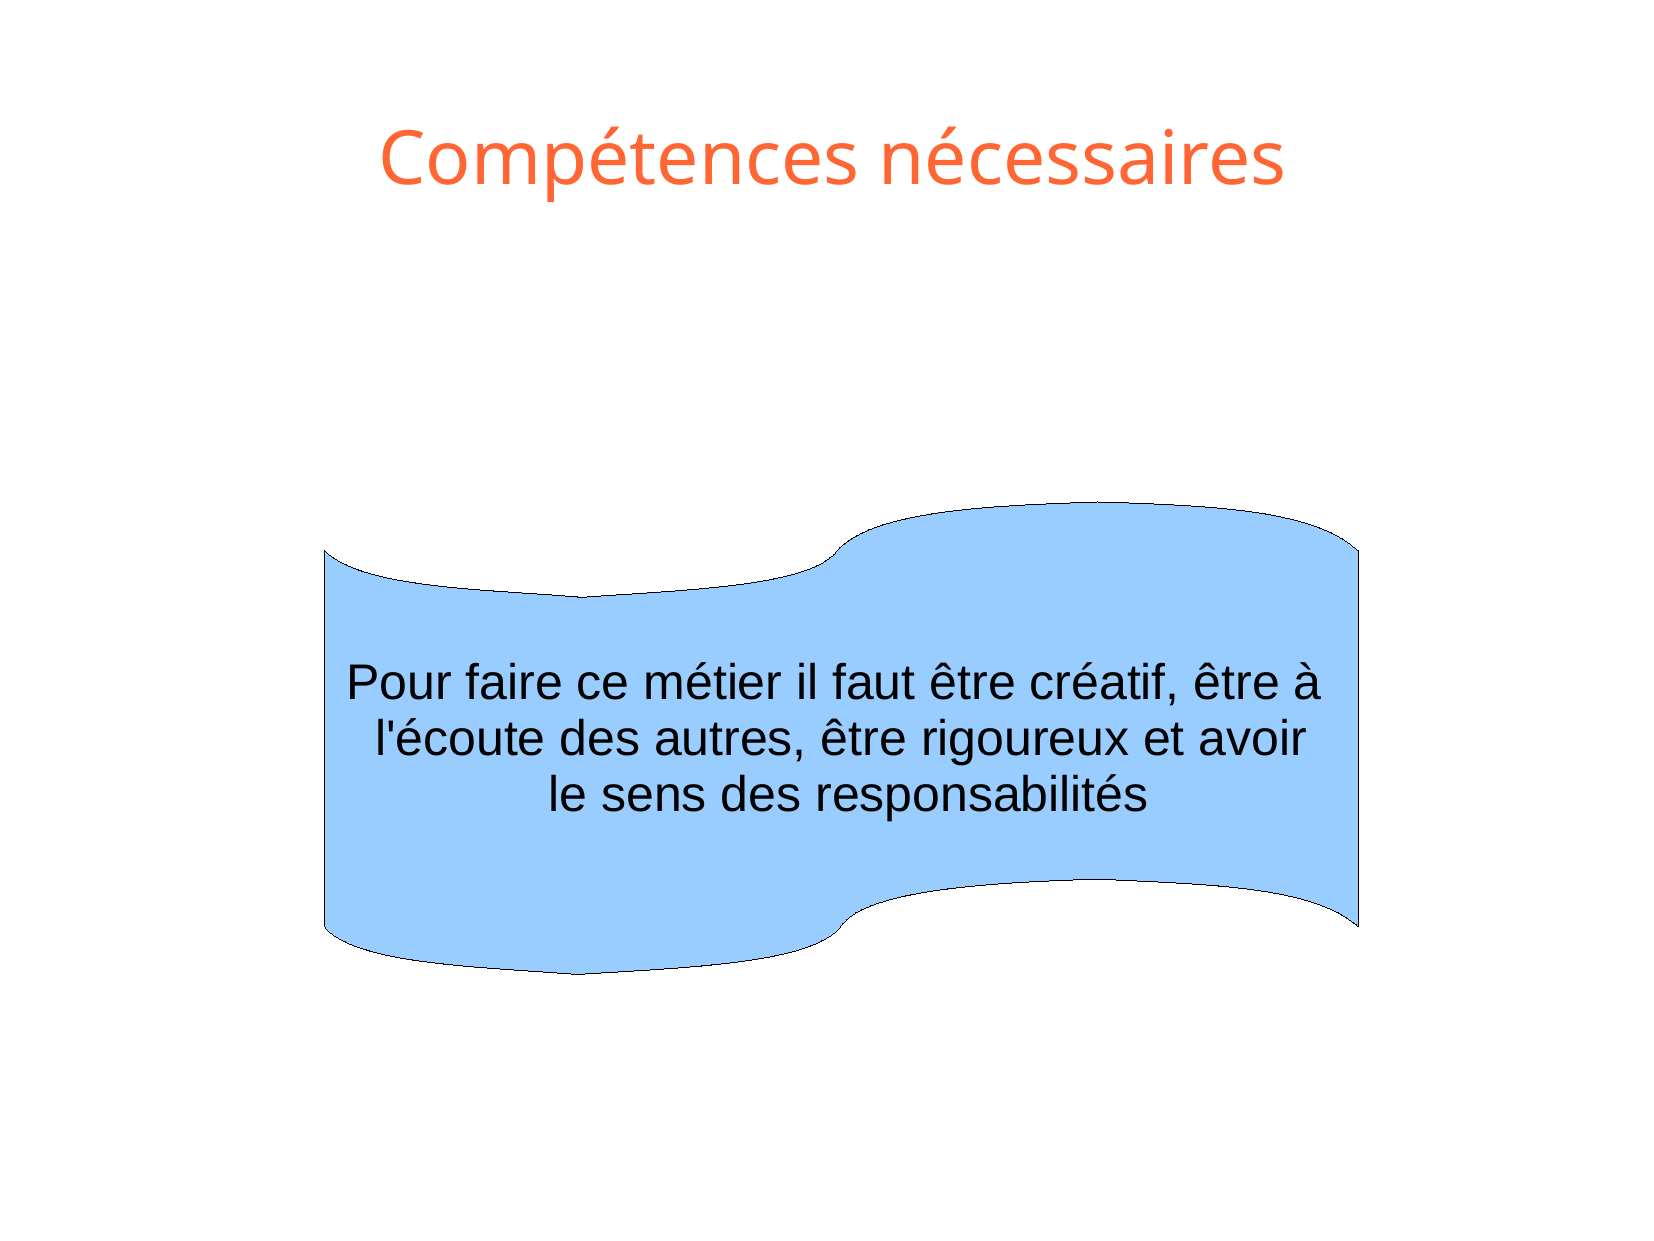

# Compétences nécessaires
Pour faire ce métier il faut être créatif, être à
l'écoute des autres, être rigoureux et avoir
 le sens des responsabilités